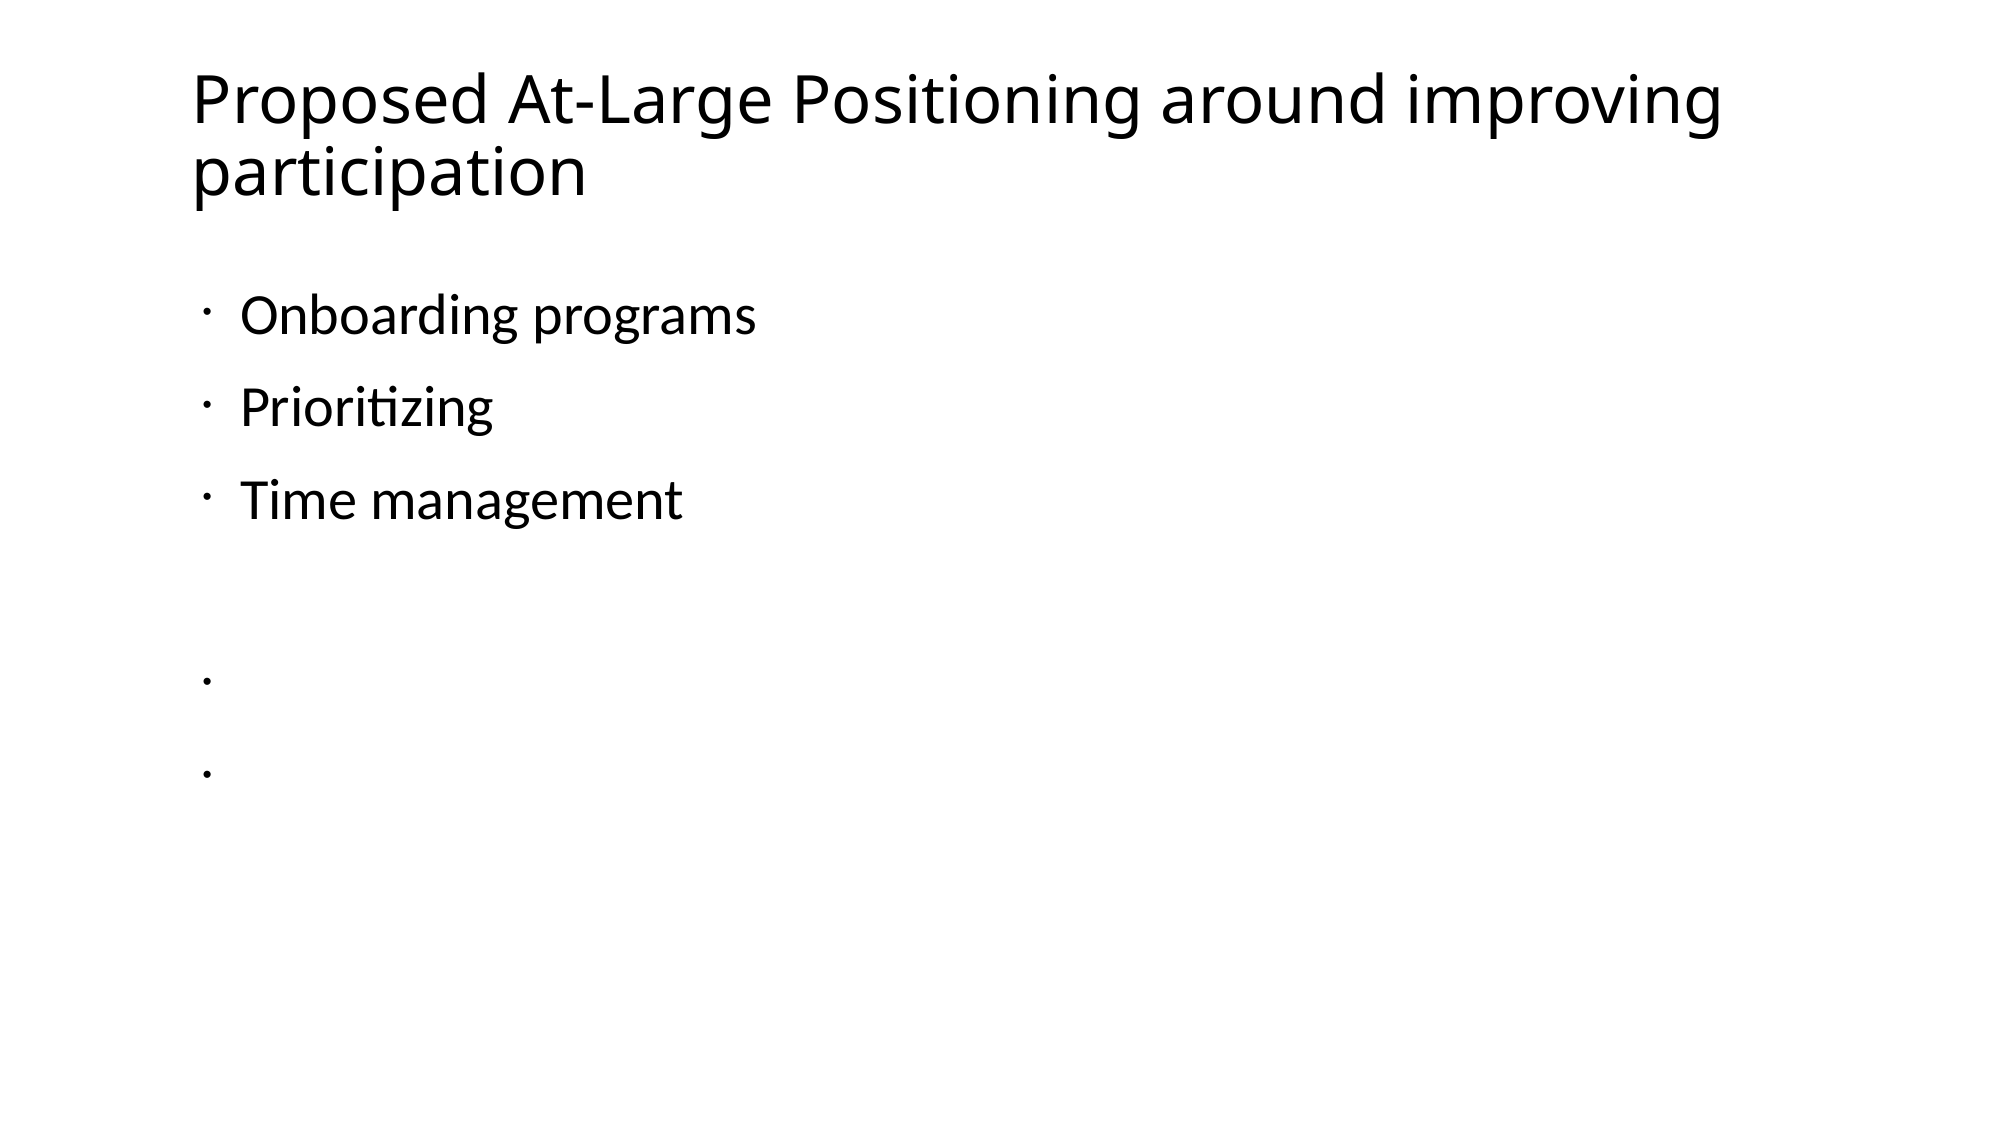

# Proposed At-Large Positioning around improving participation
Onboarding programs
Prioritizing
Time management